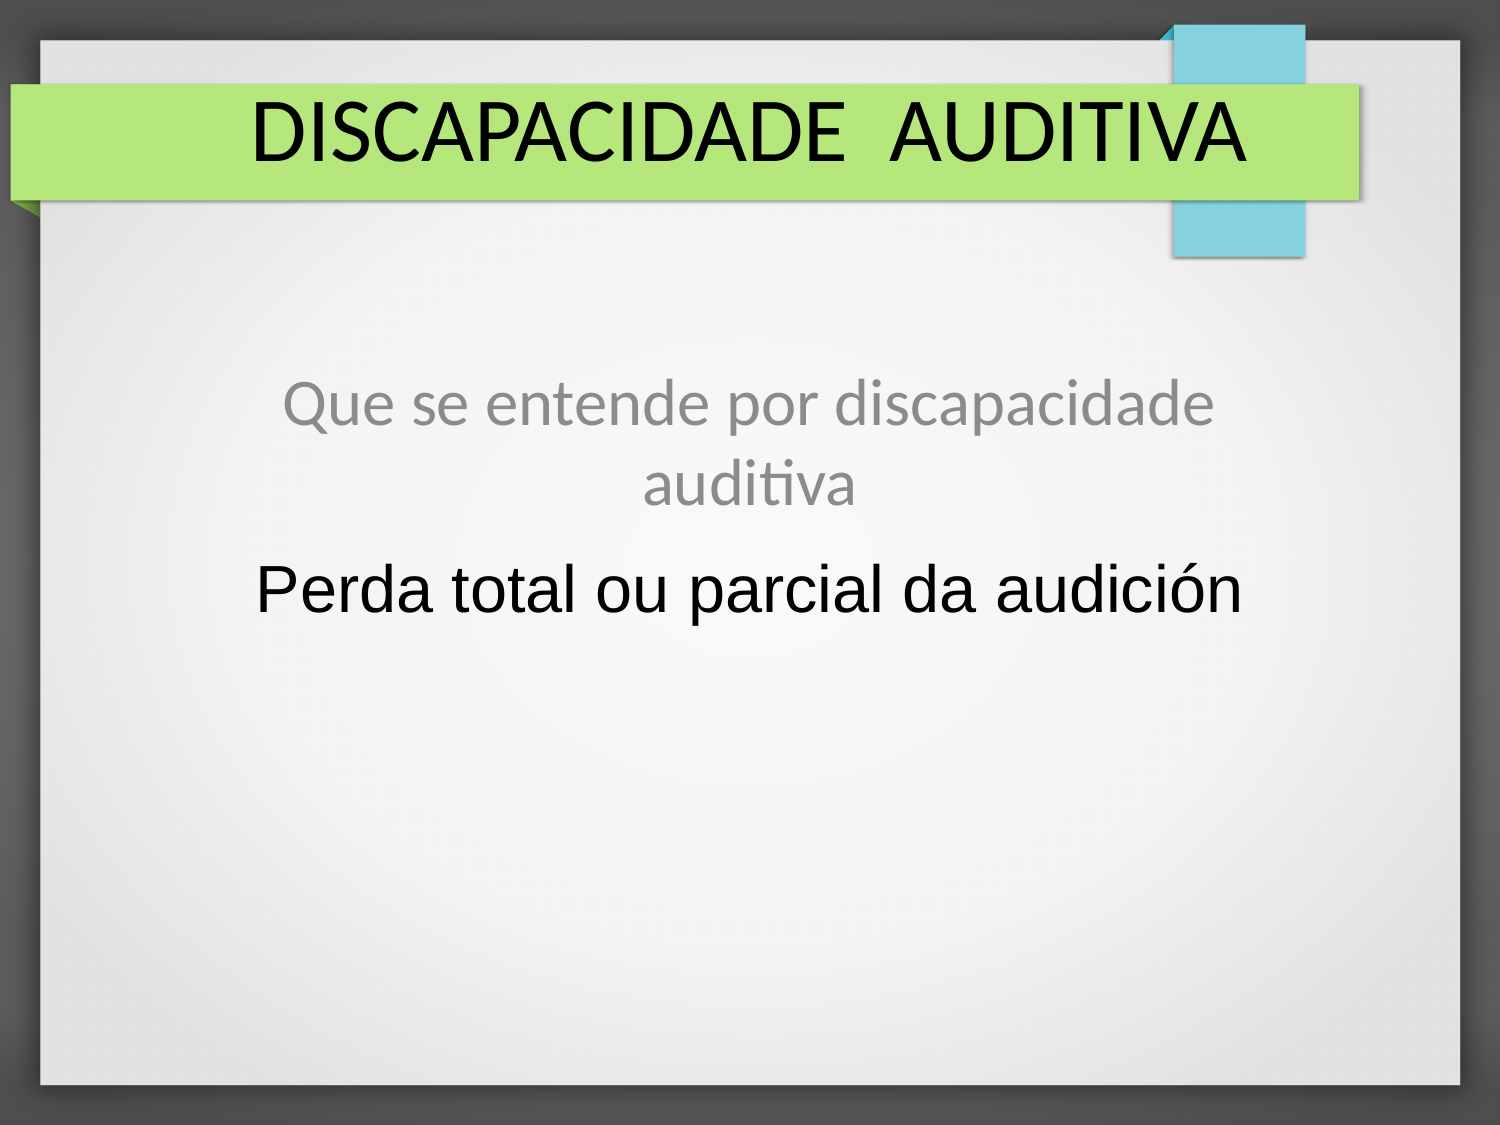

# DISCAPACIDADE AUDITIVA
Perda total ou parcial da audición
Que se entende por discapacidade auditiva